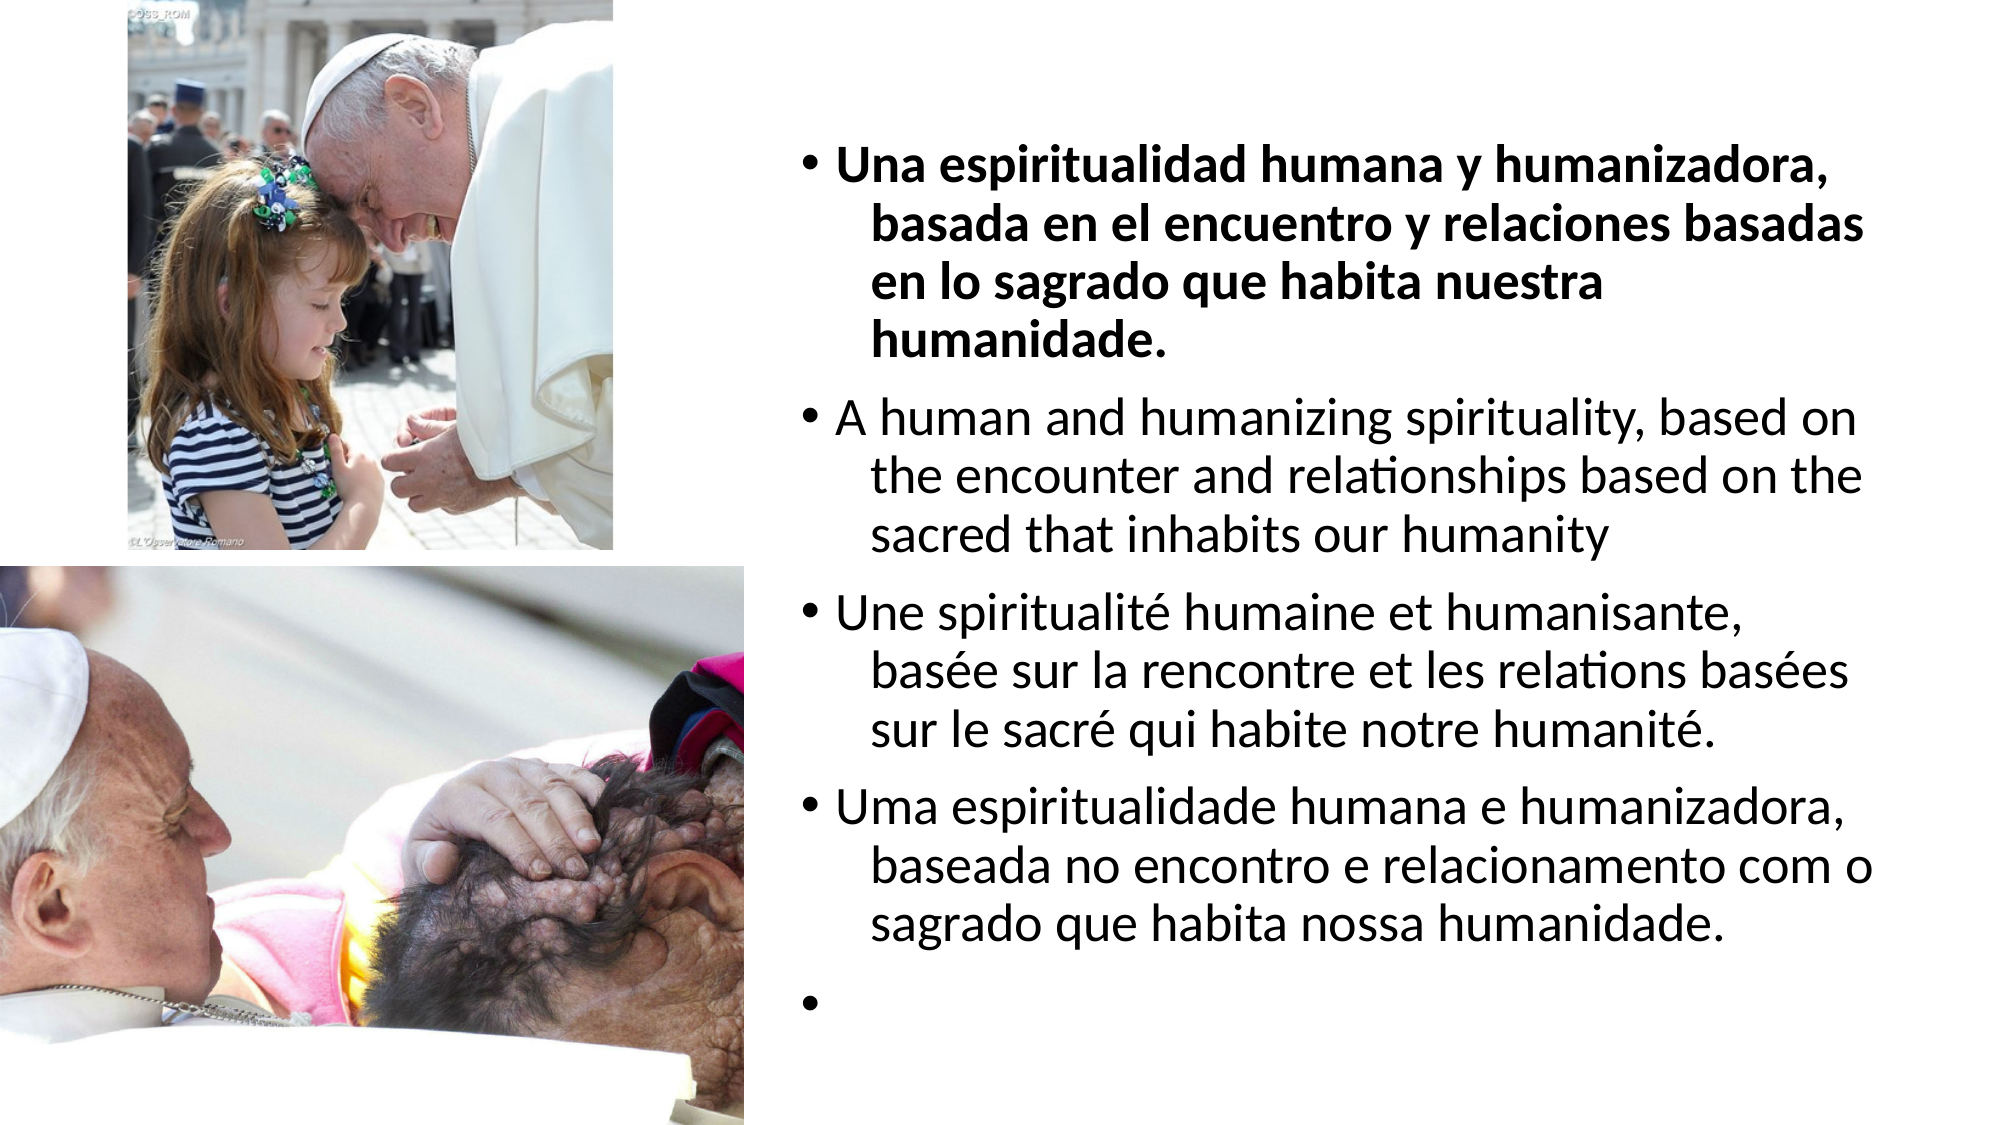

# Una espiritualidad humana y humanizadora, basada en el encuentro y relaciones basadas en lo sagrado que habita nuestra humanidade.
A human and humanizing spirituality, based on the encounter and relationships based on the sacred that inhabits our humanity
Une spiritualité humaine et humanisante, basée sur la rencontre et les relations basées sur le sacré qui habite notre humanité.
Uma espiritualidade humana e humanizadora, baseada no encontro e relacionamento com o sagrado que habita nossa humanidade.